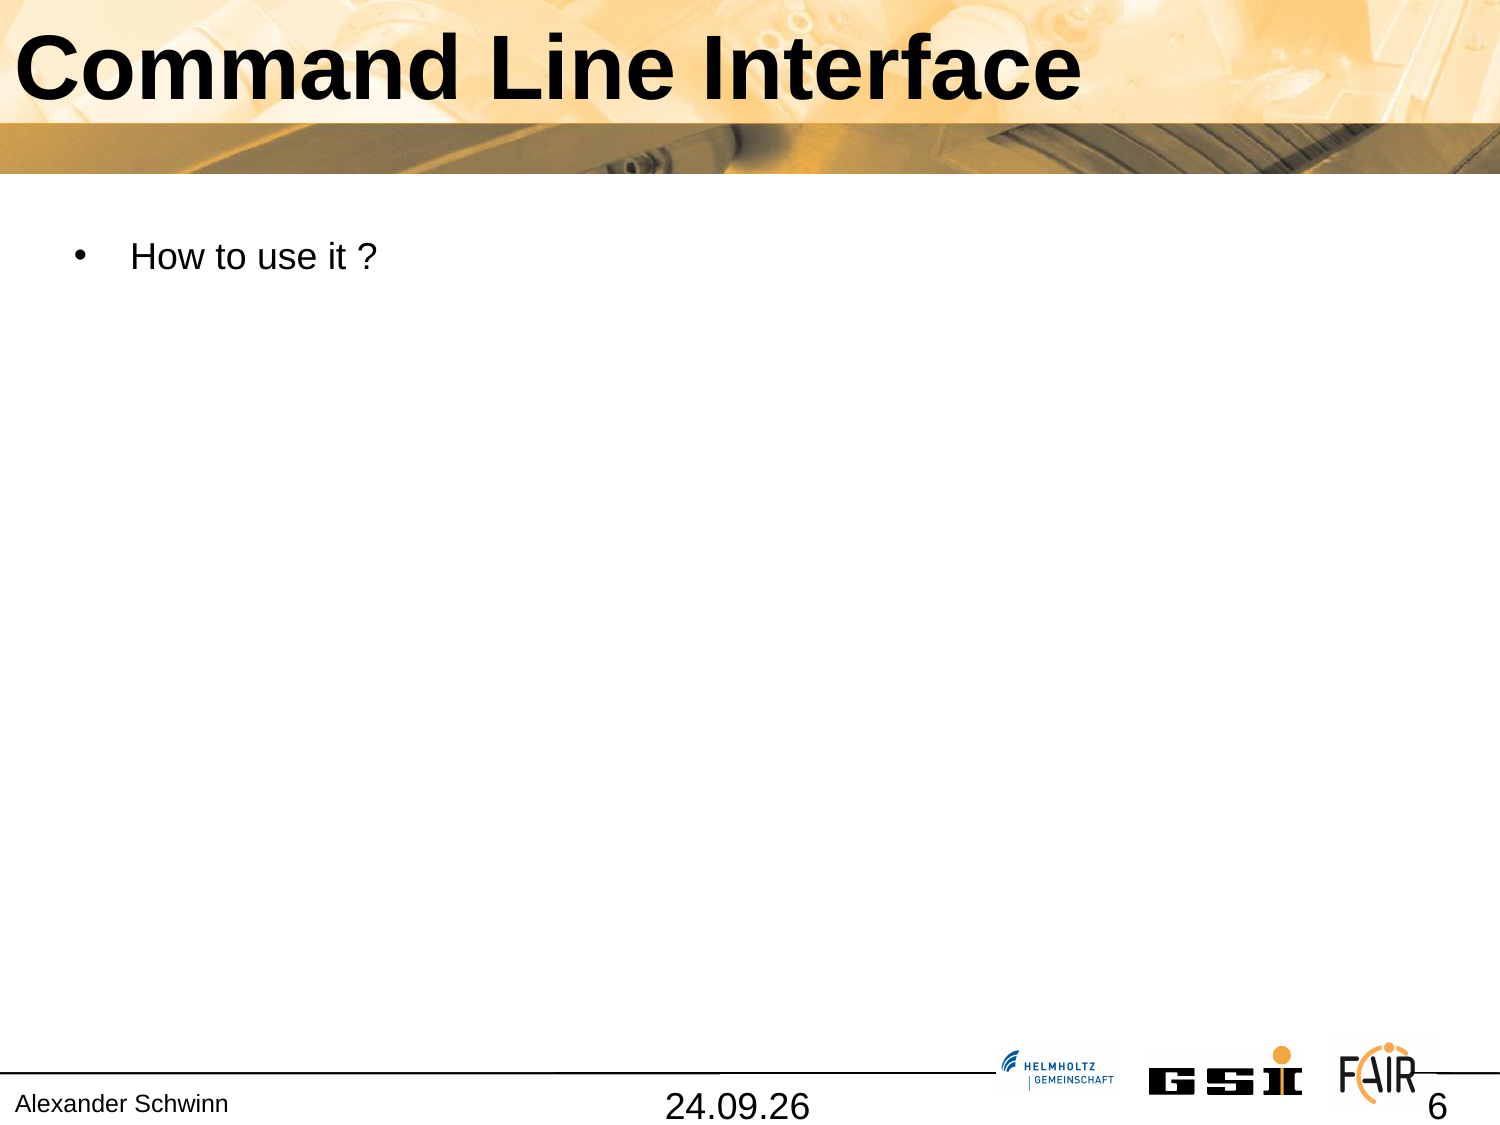

Command Line Interface
# How to use it ?
6